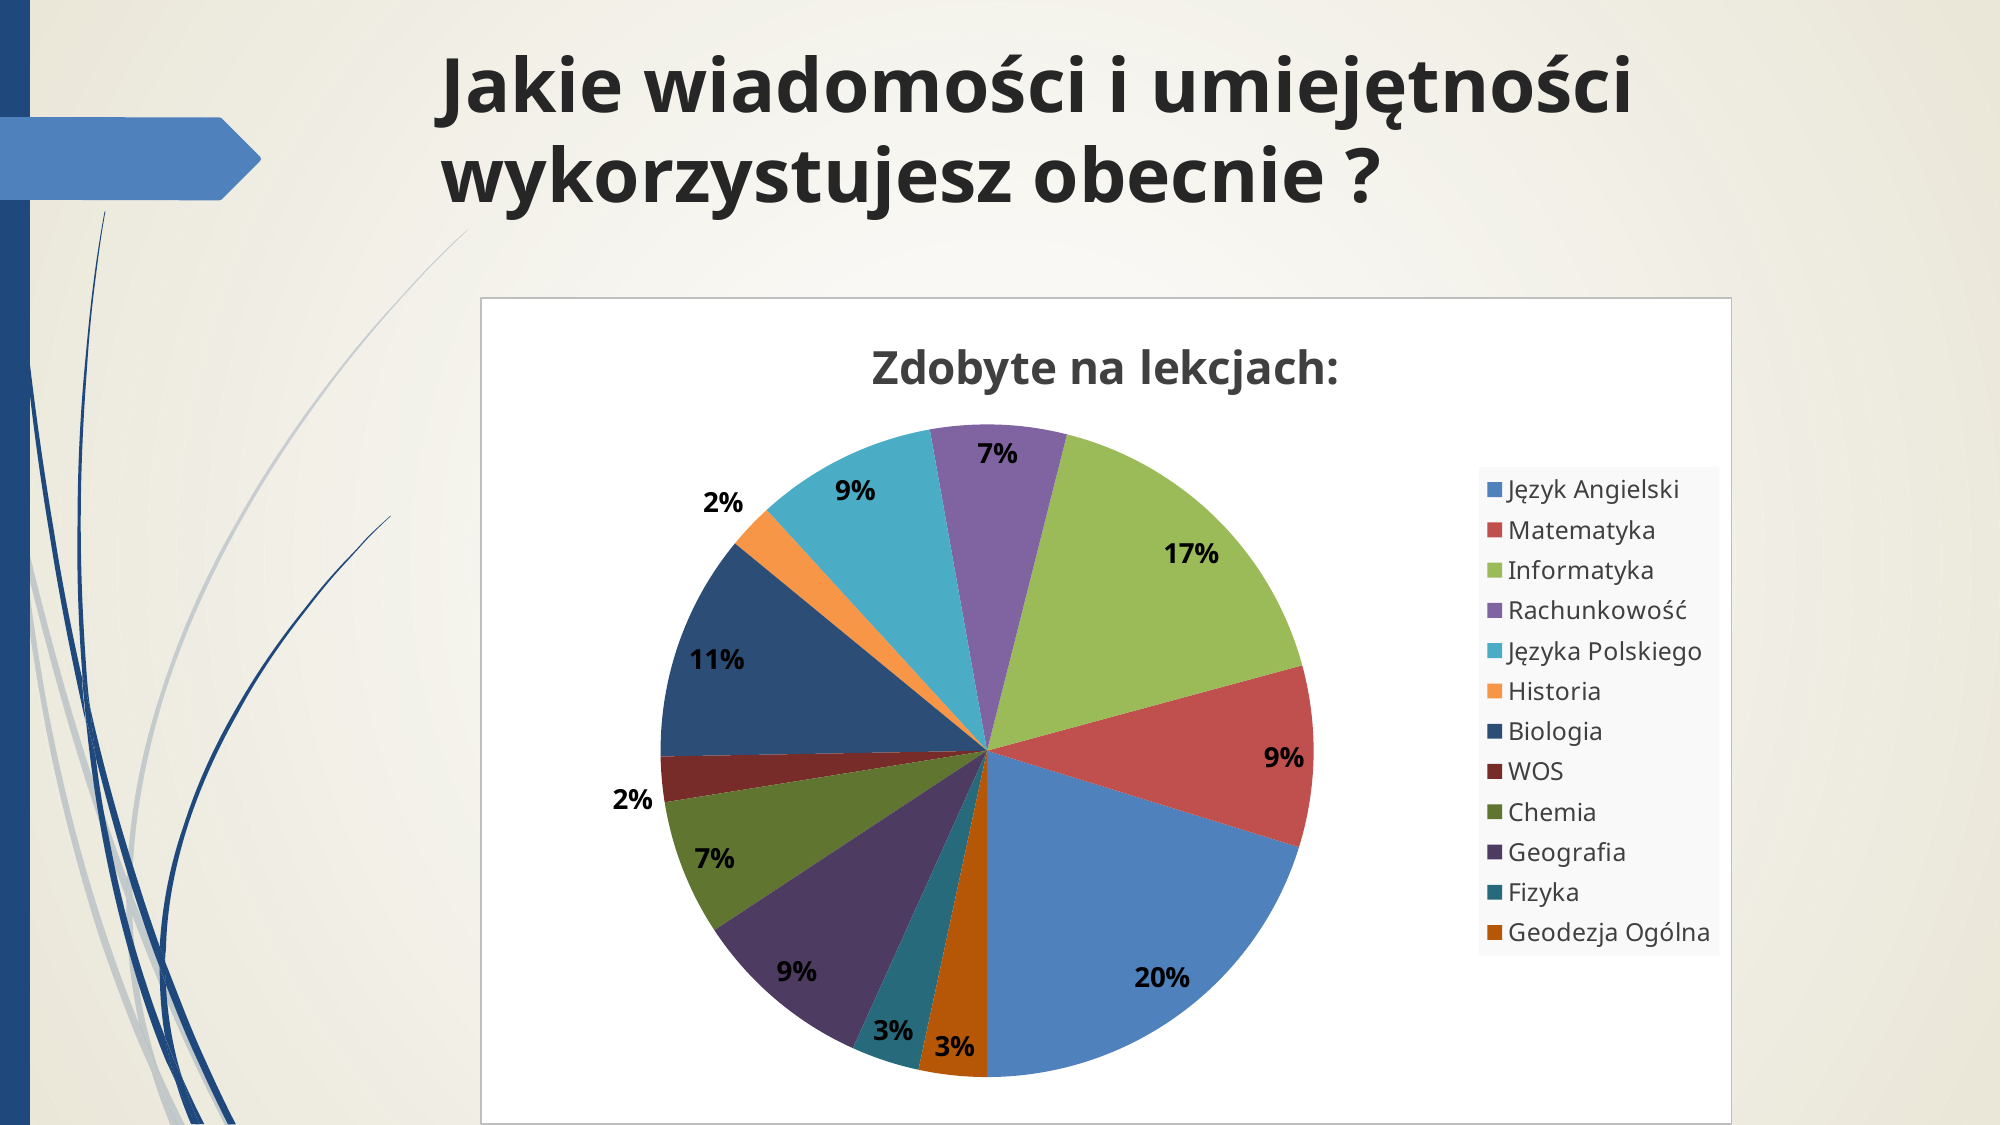

# Jakie wiadomości i umiejętności wykorzystujesz obecnie ?
### Chart: Zdobyte na lekcjach:
| Category | | | |
|---|---|---|---|
| Język Angielski | 18.0 | 18.0 | 0.0 |
| Matematyka | 8.0 | 8.0 | 0.0 |
| Informatyka | 15.0 | 15.0 | 0.0 |
| Rachunkowość | 6.0 | 6.0 | 0.0 |
| Języka Polskiego | 8.0 | 8.0 | 0.0 |
| Historia | 2.0 | 2.0 | 0.0 |
| Biologia | 10.0 | 10.0 | 0.0 |
| WOS | 2.0 | 2.0 | 0.0 |
| Chemia | 6.0 | 6.0 | 0.0 |
| Geografia | 8.0 | 8.0 | 0.0 |
| Fizyka | 3.0 | 3.0 | 0.0 |
| Geodezja Ogólna | 3.0 | 3.0 | 0.0 |